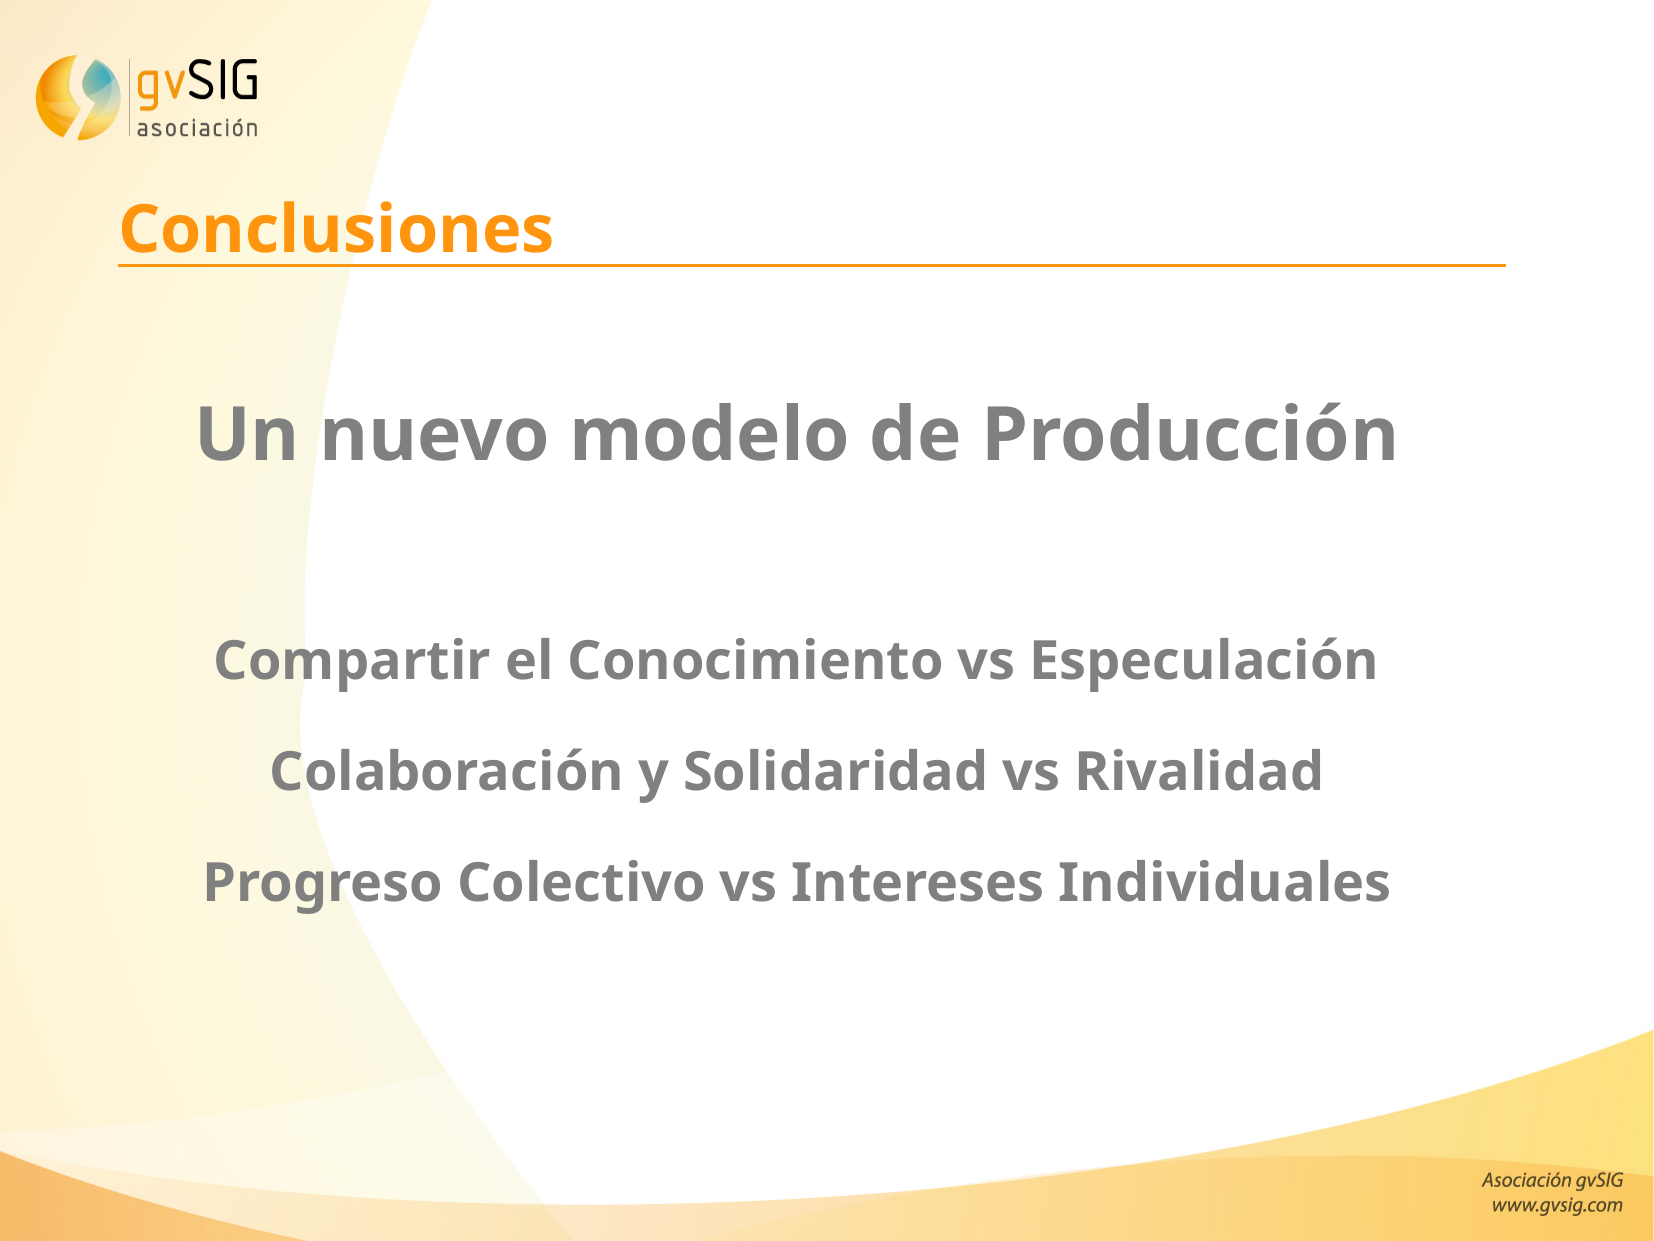

# Conclusiones
Un nuevo modelo de Producción
Compartir el Conocimiento vs Especulación
Colaboración y Solidaridad vs Rivalidad
Progreso Colectivo vs Intereses Individuales